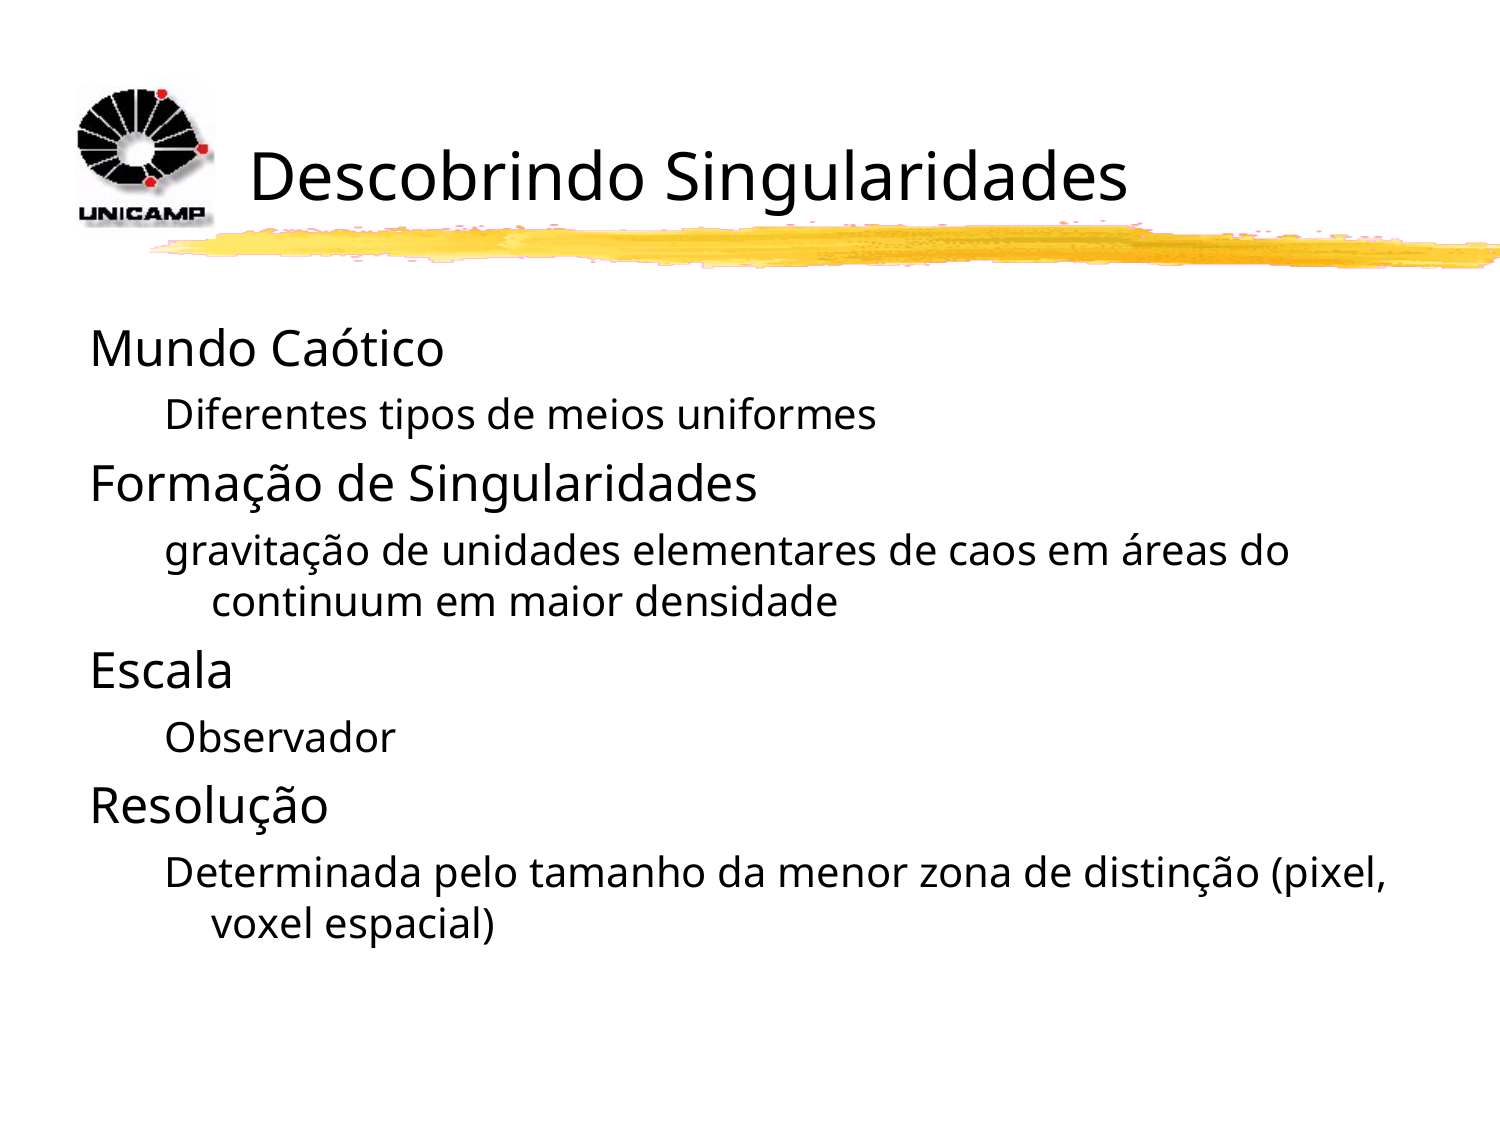

# Descobrindo Singularidades
Mundo Caótico
Diferentes tipos de meios uniformes
Formação de Singularidades
gravitação de unidades elementares de caos em áreas do continuum em maior densidade
Escala
Observador
Resolução
Determinada pelo tamanho da menor zona de distinção (pixel, voxel espacial)